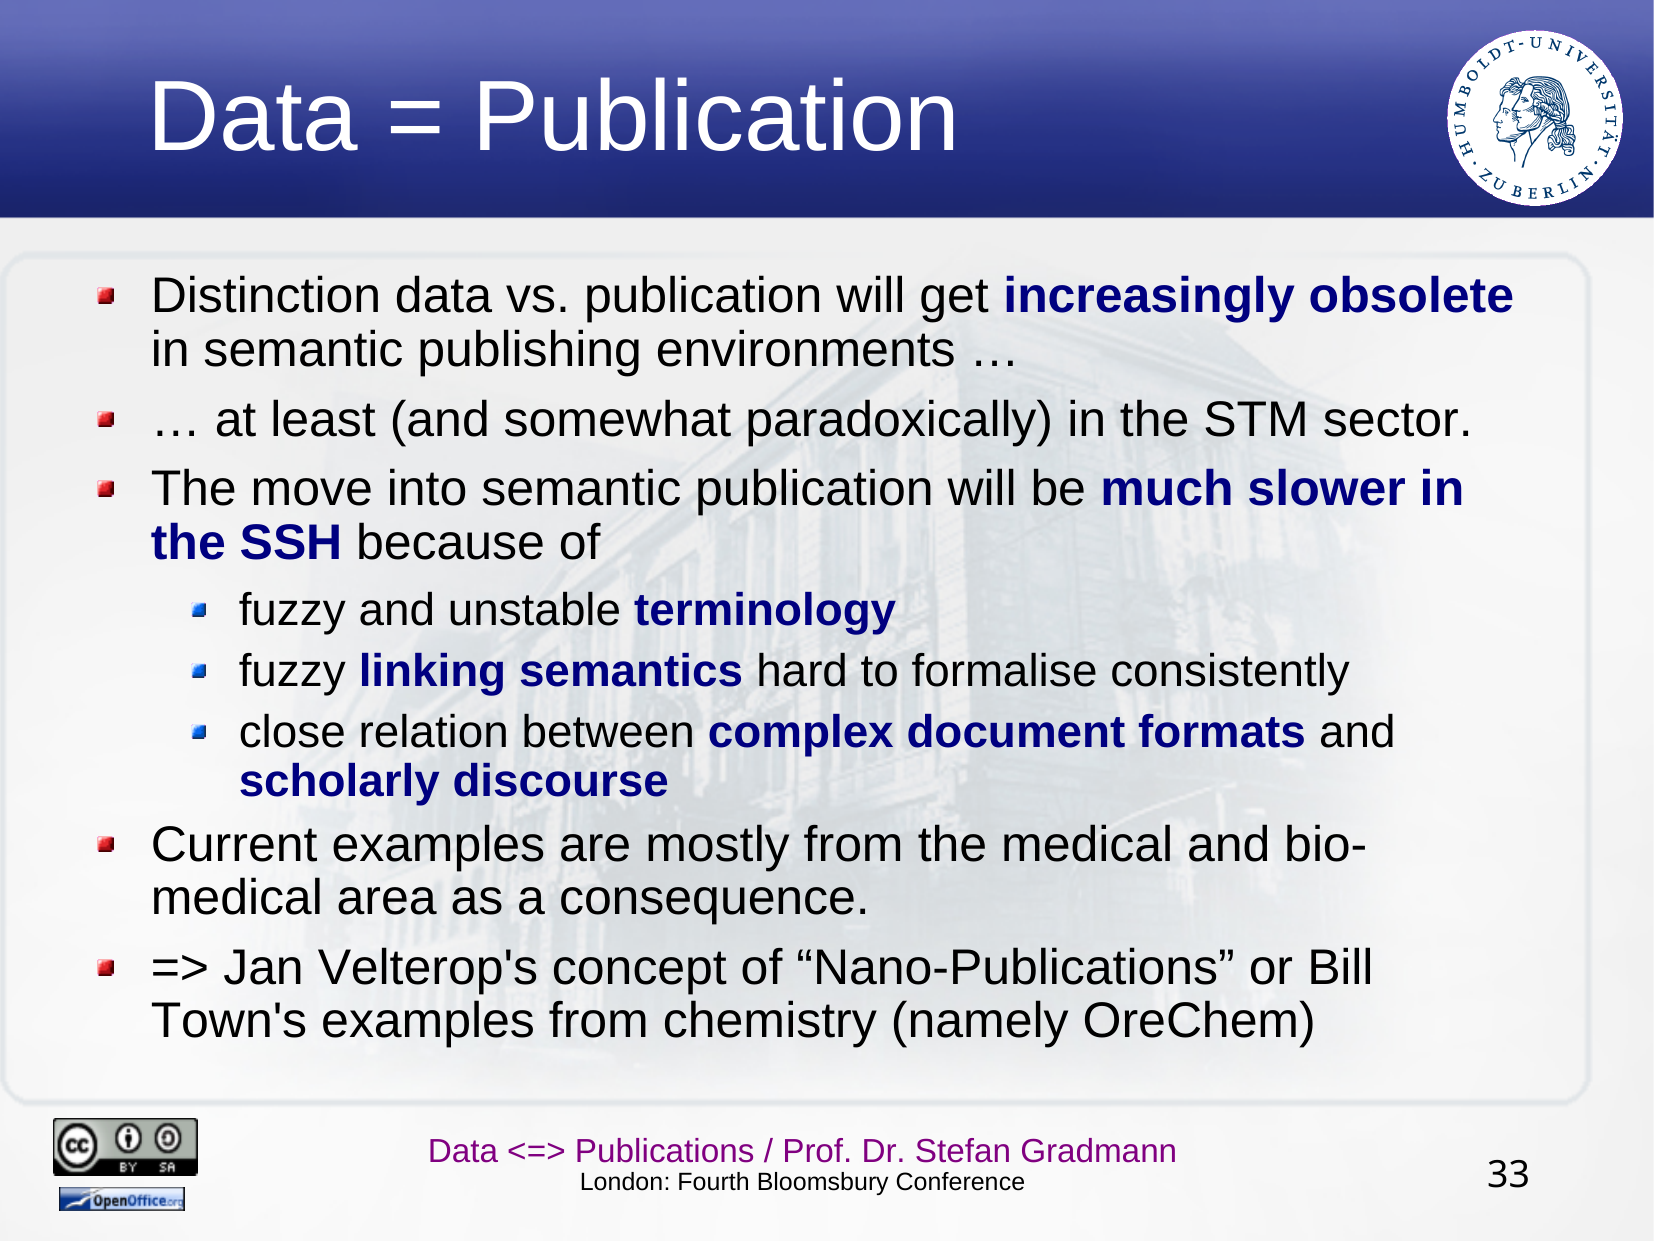

# Data = Publication
Distinction data vs. publication will get increasingly obsolete in semantic publishing environments …
… at least (and somewhat paradoxically) in the STM sector.
The move into semantic publication will be much slower in the SSH because of
fuzzy and unstable terminology
fuzzy linking semantics hard to formalise consistently
close relation between complex document formats and scholarly discourse
Current examples are mostly from the medical and bio-medical area as a consequence.
=> Jan Velterop's concept of “Nano-Publications” or Bill Town's examples from chemistry (namely OreChem)
Data <=> Publications / Prof. Dr. Stefan Gradmann